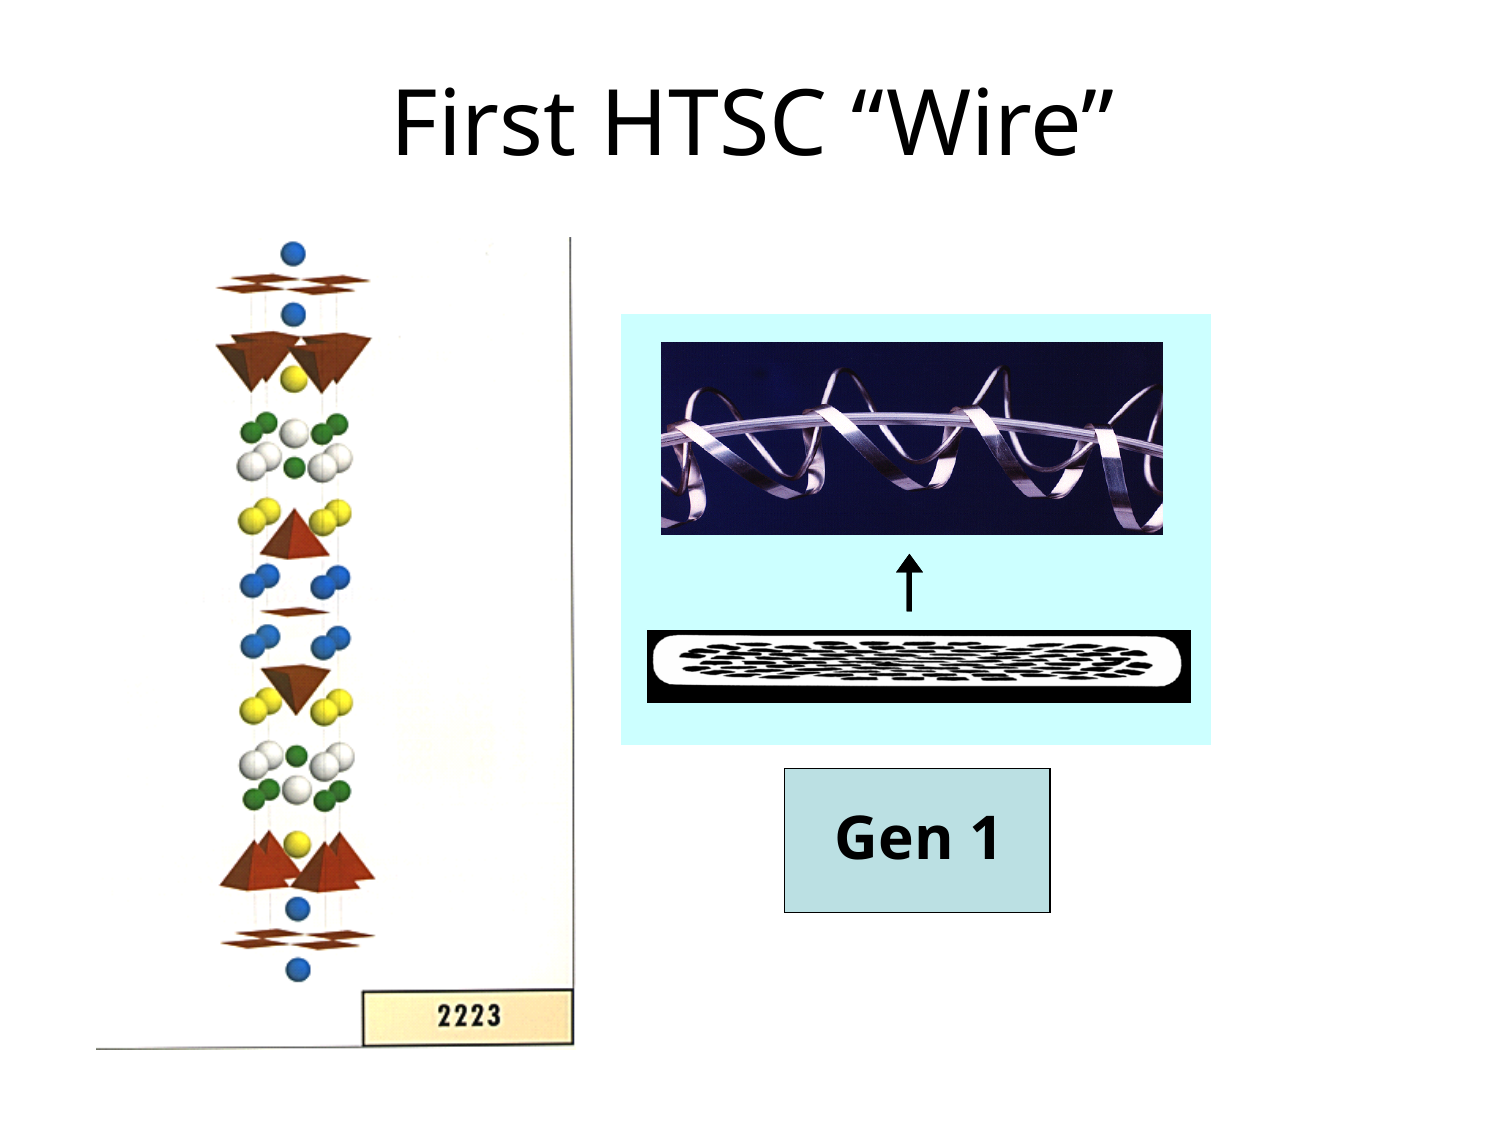

# First HTSC “Wire”
Oxide Powder
Oxide Powder
Oxide Powder
1.
1.
1.
Powder
Powder
Powder
Preparation
Preparation
Preparation
2.
2.
2.
Billet Packing
Billet Packing
Billet Packing
& Sealing
& Sealing
& Sealing
A. Extrusion
A. Extrusion
A. Extrusion
3.
3.
3.
Deformation
Deformation
Deformation
C. Rolling
C. Rolling
C. Rolling
& Processing
& Processing
& Processing
B. Wire Draw
B. Wire Draw
B. Wire Draw
4.
4.
4.
Oxidation
-
Heat Treat
Oxidation
Oxidation
Oxidation
-
-
-
Heat Treat
Heat Treat
Heat Treat
Gen 1